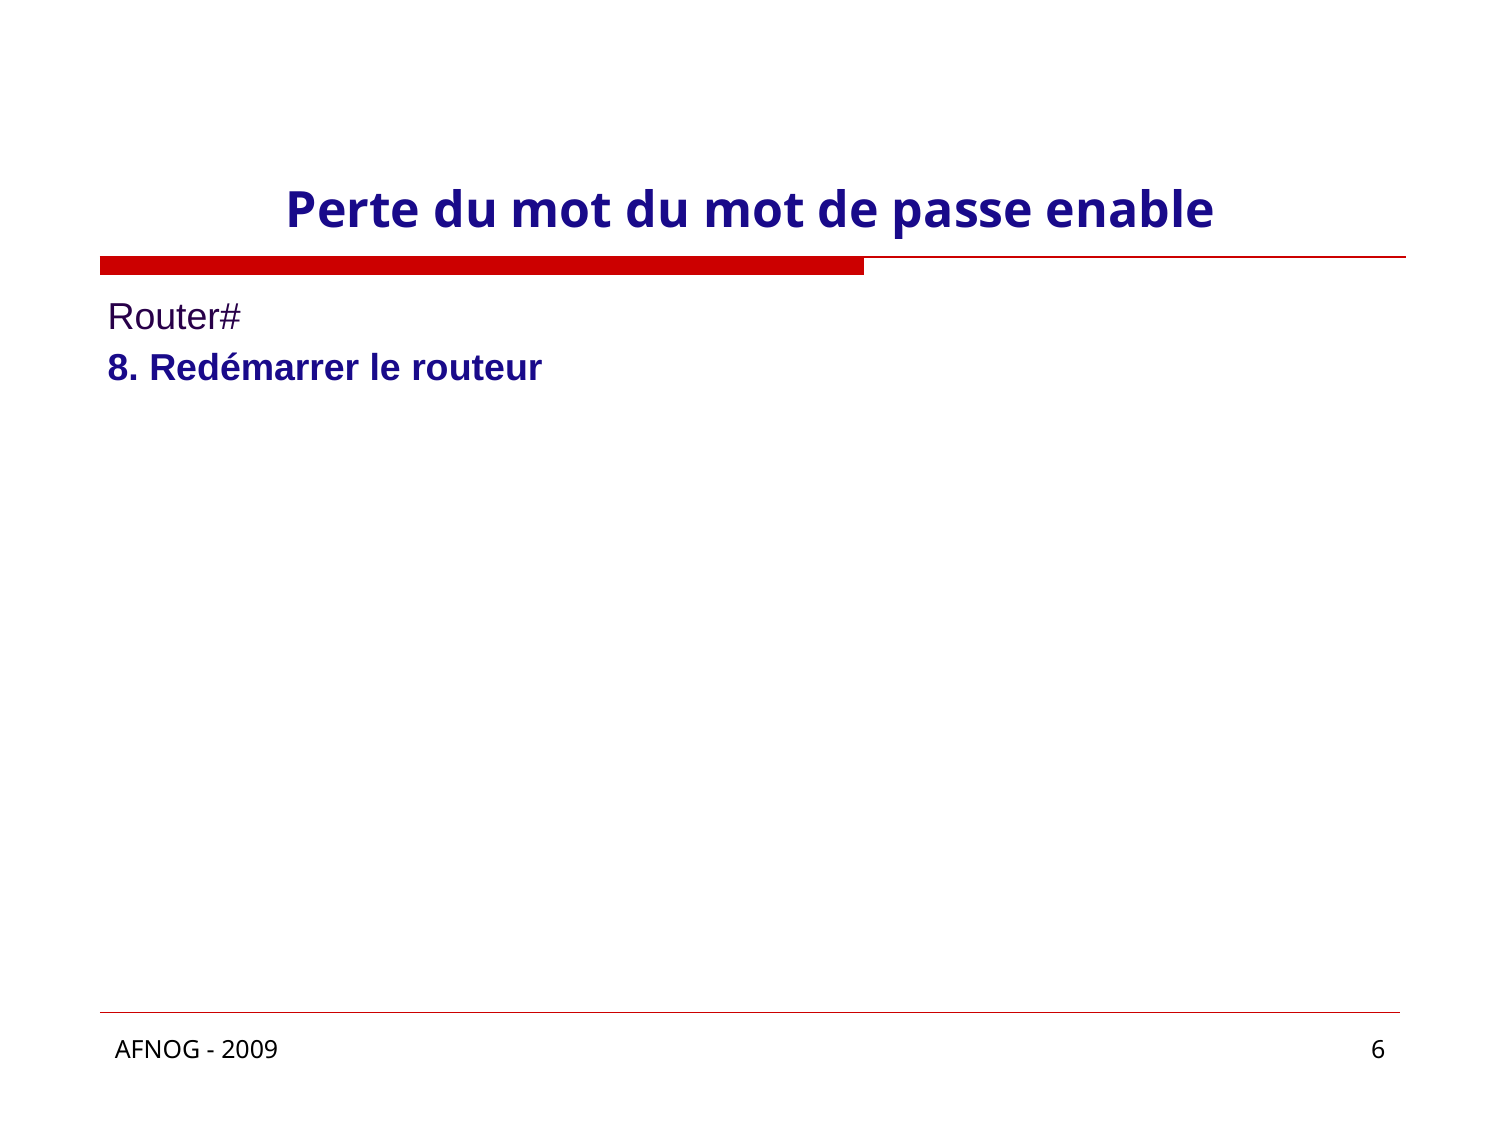

# Perte du mot du mot de passe enable
Router#
8. Redémarrer le routeur
AFNOG - 2009
6